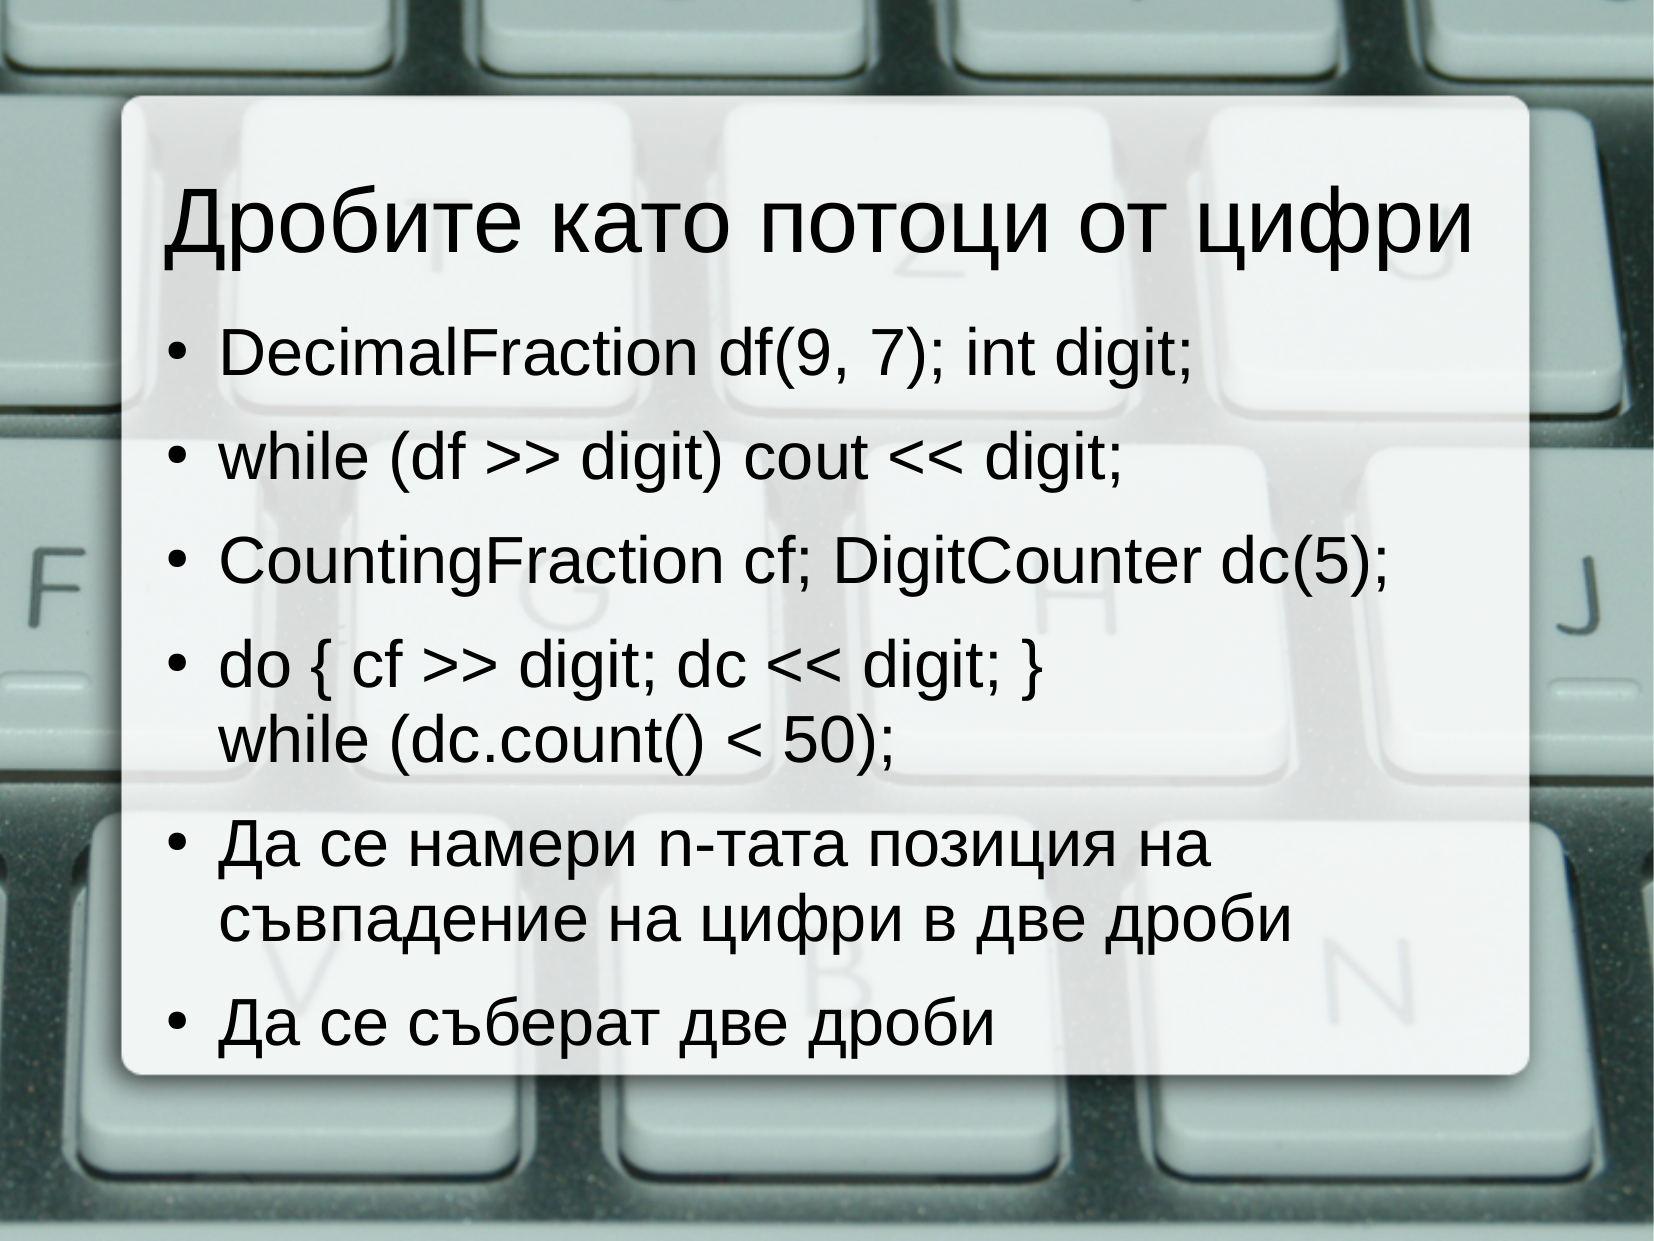

# Дробите като потоци от цифри
DecimalFraction df(9, 7); int digit;
while (df >> digit) cout << digit;
CountingFraction cf; DigitCounter dc(5);
do { cf >> digit; dc << digit; }
while (dc.count() < 50);
Да се намери n-тата позиция на съвпадение на цифри в две дроби
Да се съберат две дроби